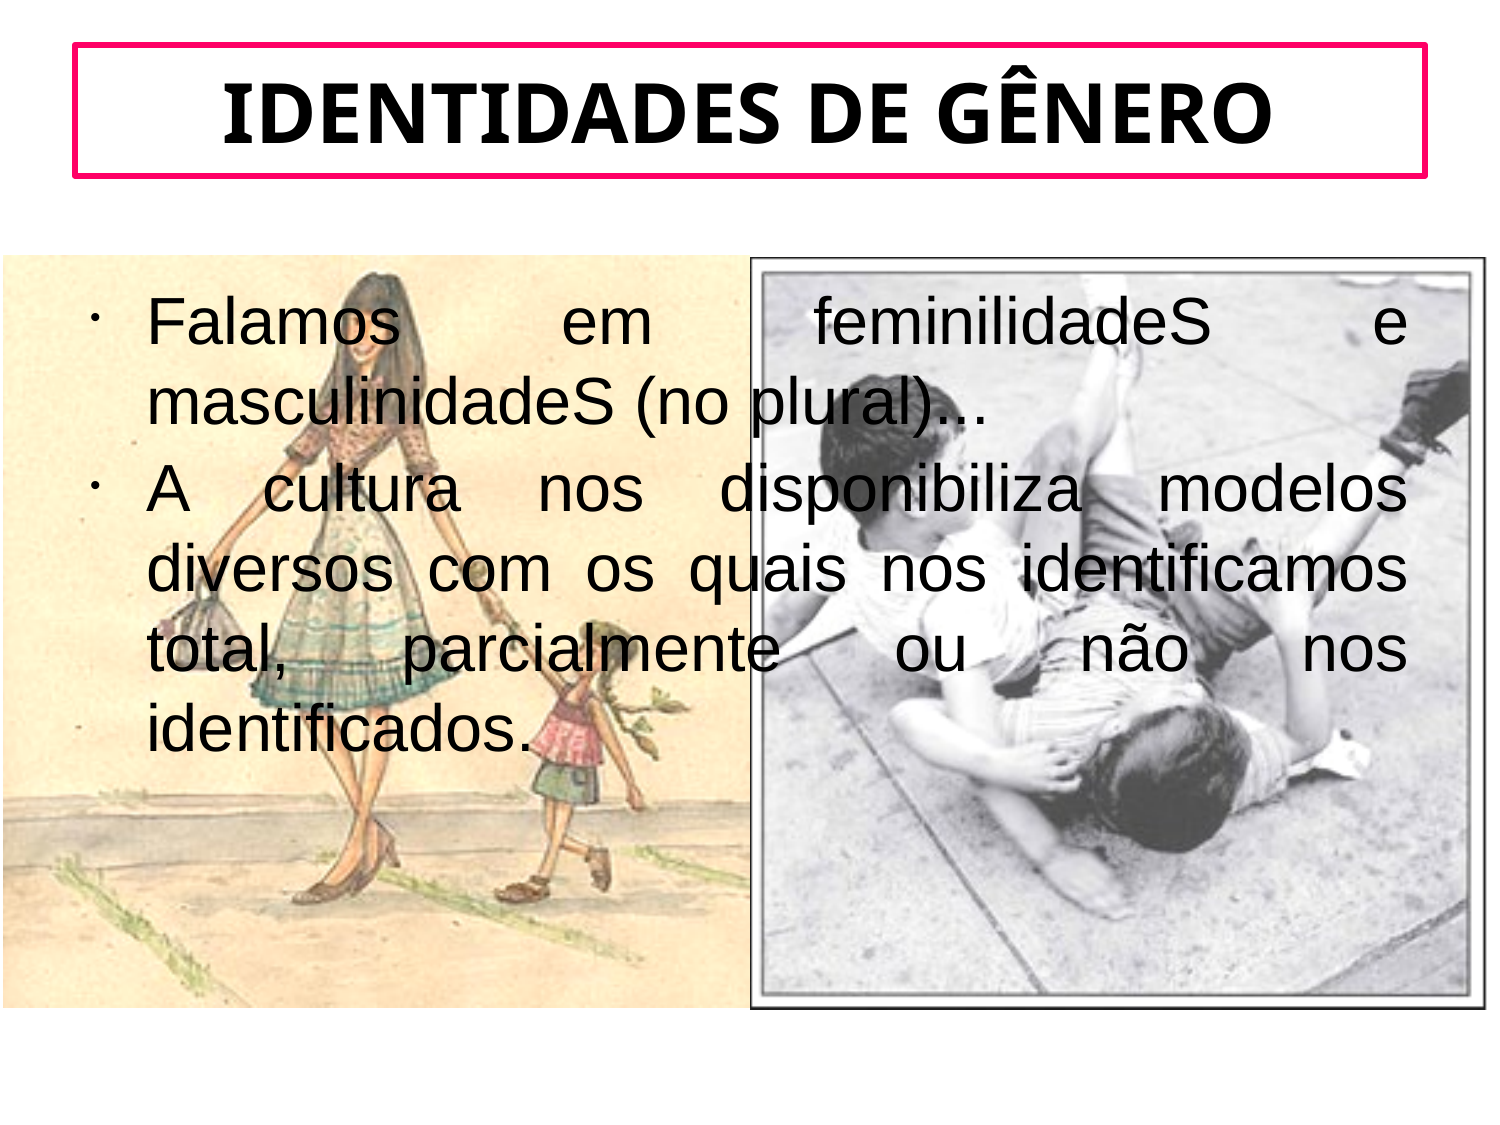

IDENTIDADES DE GÊNERO
Falamos em feminilidadeS e masculinidadeS (no plural)...
A cultura nos disponibiliza modelos diversos com os quais nos identificamos total, parcialmente ou não nos identificados.